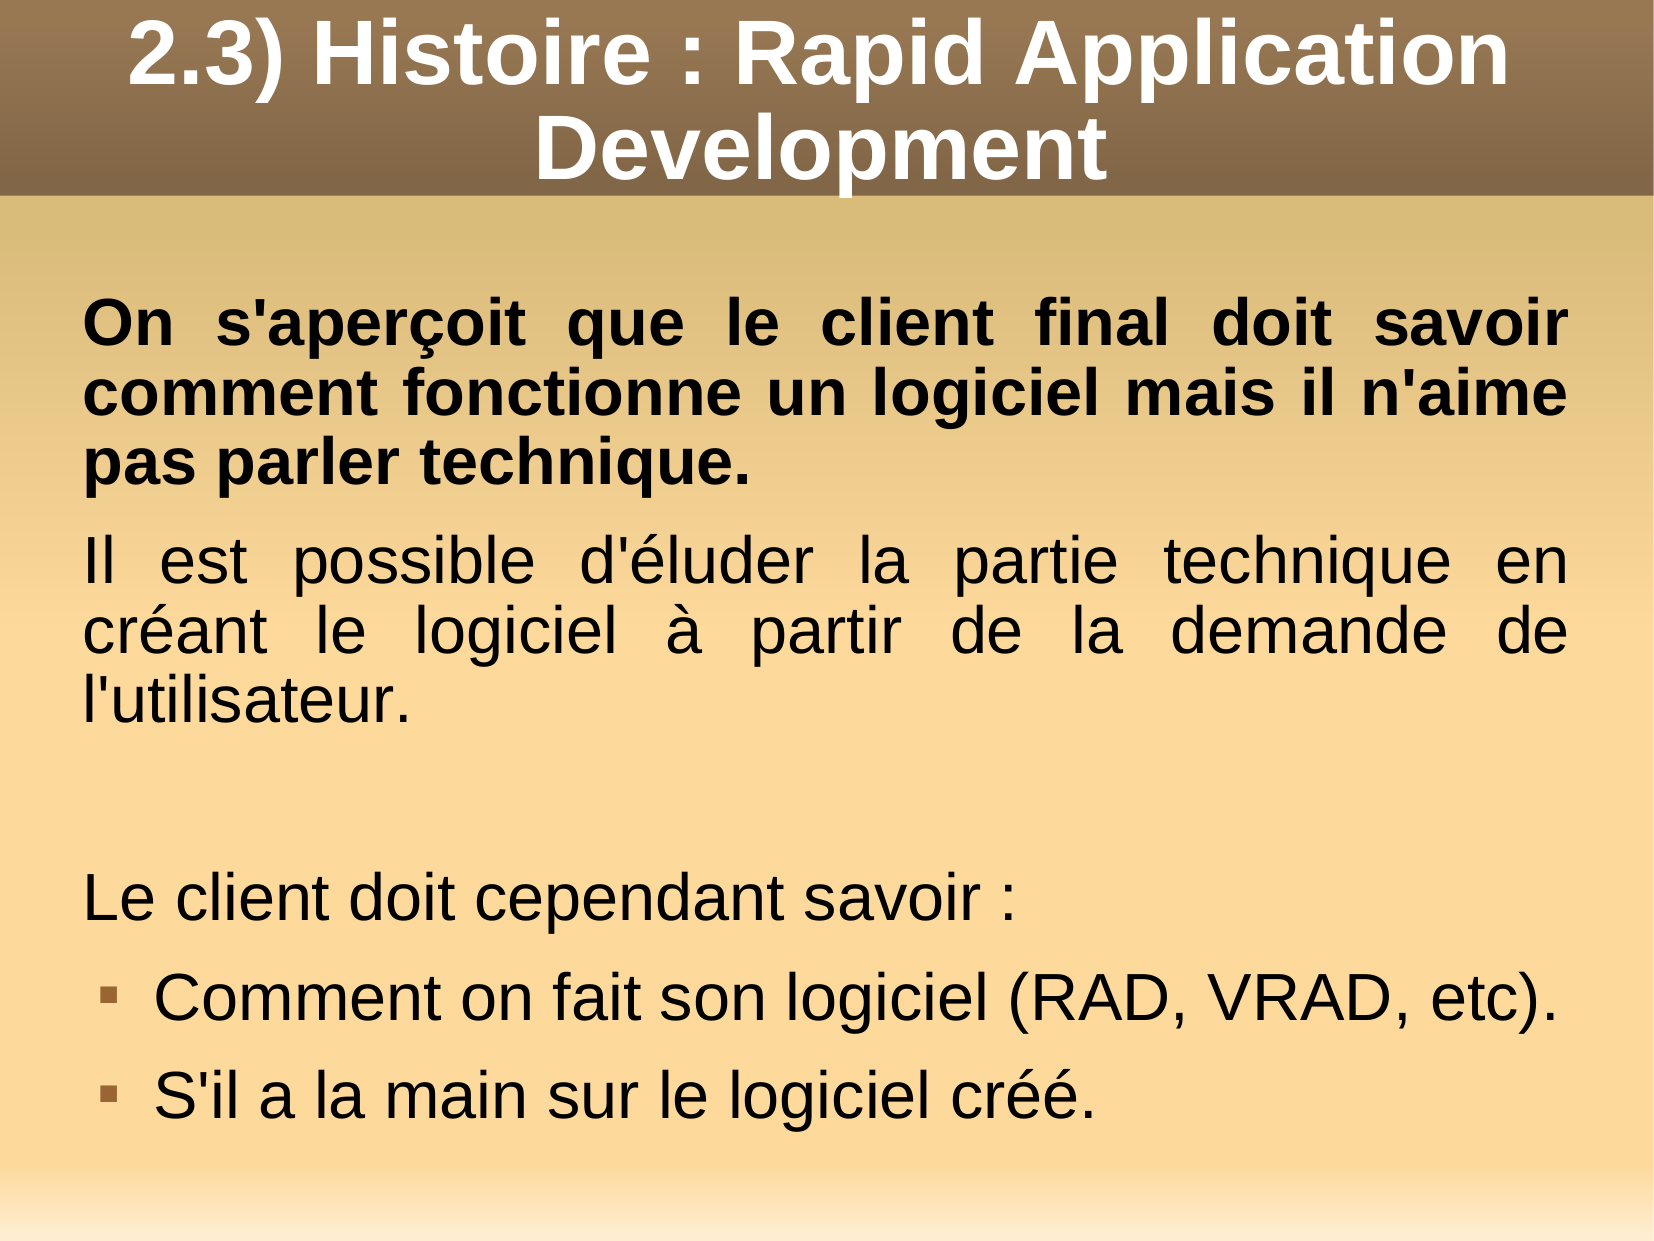

# 2.3) Histoire : Rapid Application Development
On s'aperçoit que le client final doit savoir comment fonctionne un logiciel mais il n'aime pas parler technique.
Il est possible d'éluder la partie technique en créant le logiciel à partir de la demande de l'utilisateur.
Le client doit cependant savoir :
Comment on fait son logiciel (RAD, VRAD, etc).
S'il a la main sur le logiciel créé.